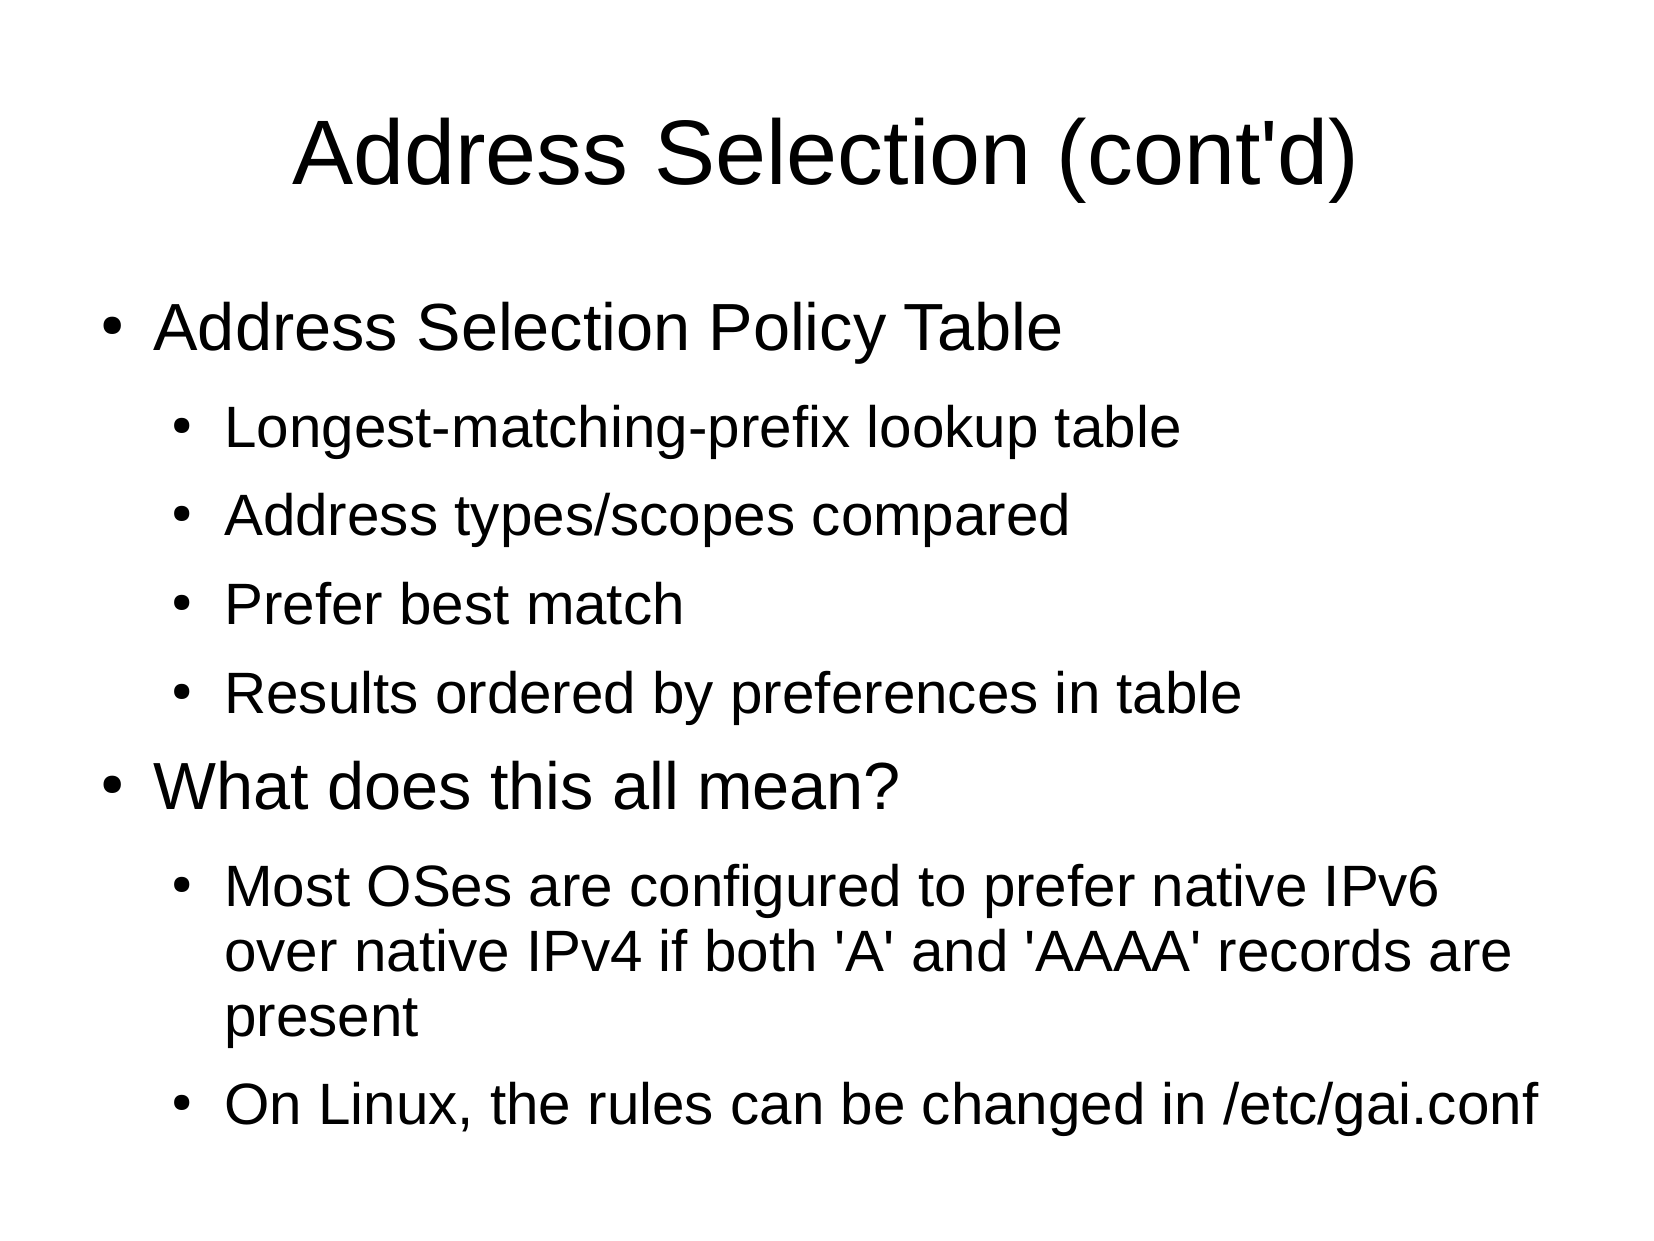

# Address Selection (cont'd)
Address Selection Policy Table
Longest-matching-prefix lookup table
Address types/scopes compared
Prefer best match
Results ordered by preferences in table
What does this all mean?
Most OSes are configured to prefer native IPv6 over native IPv4 if both 'A' and 'AAAA' records are present
On Linux, the rules can be changed in /etc/gai.conf